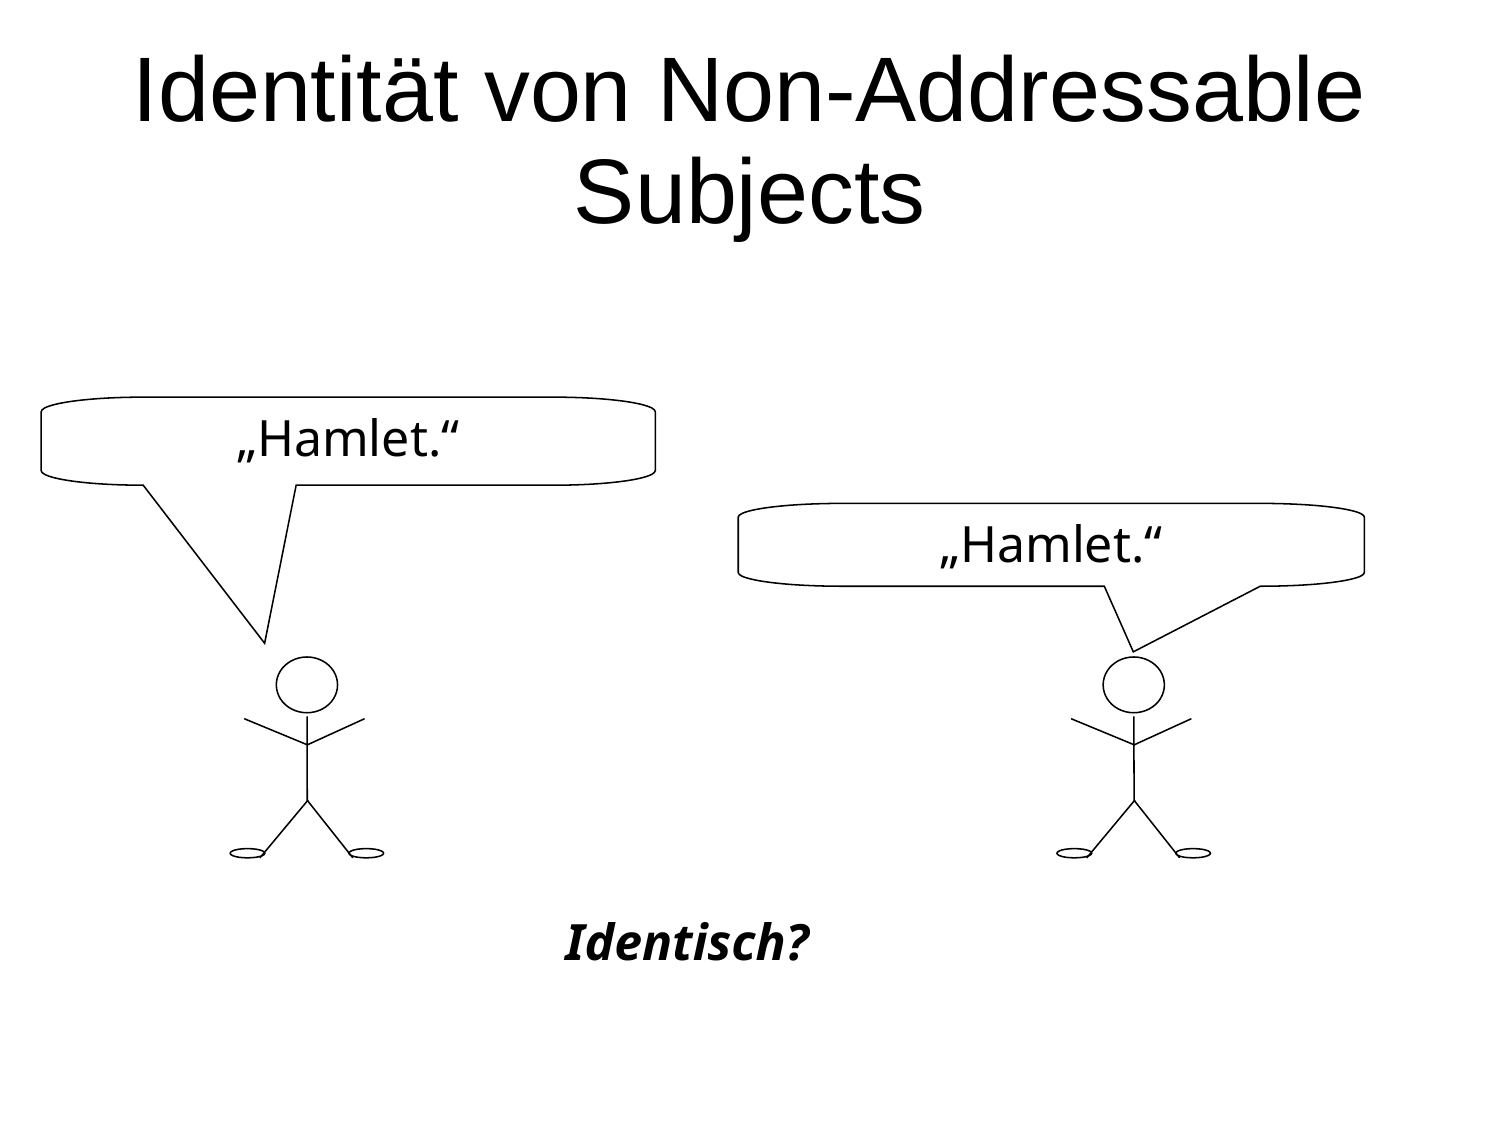

# Identität von Non-Addressable Subjects
„Hamlet.“
„Hamlet.“
Identisch?